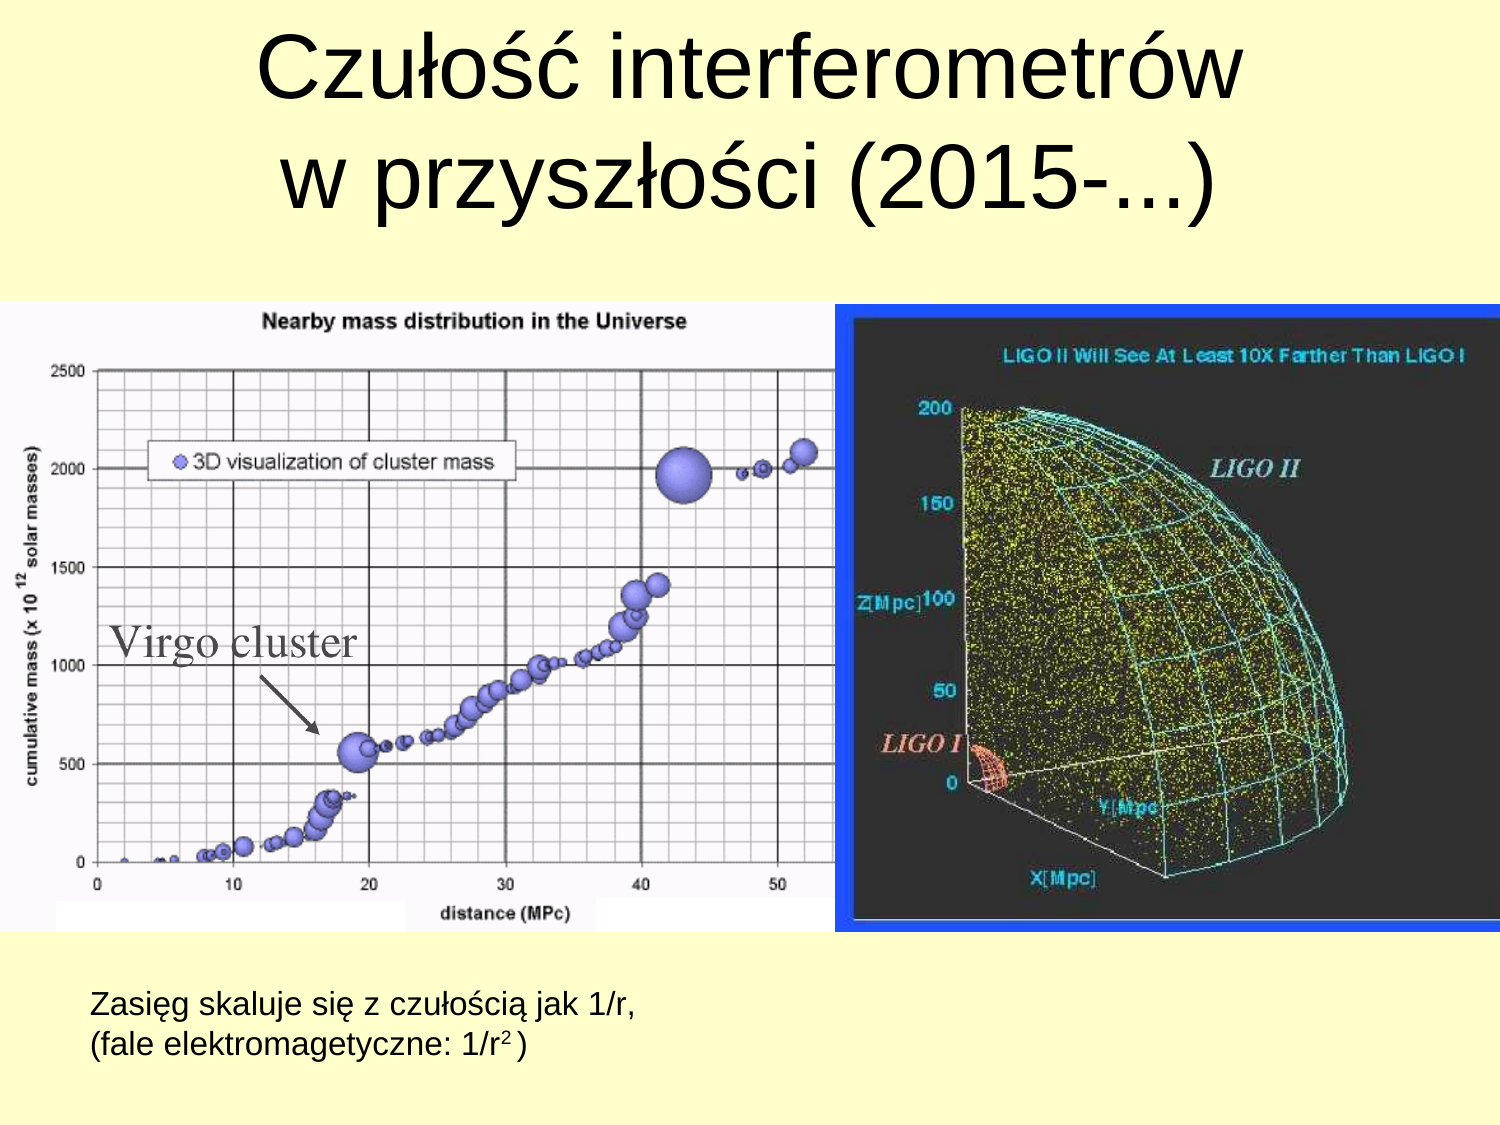

# Czułość interferometrów w przyszłości (2015-...)
Zasięg skaluje się z czułością jak 1/r,
(fale elektromagetyczne: 1/r2 )